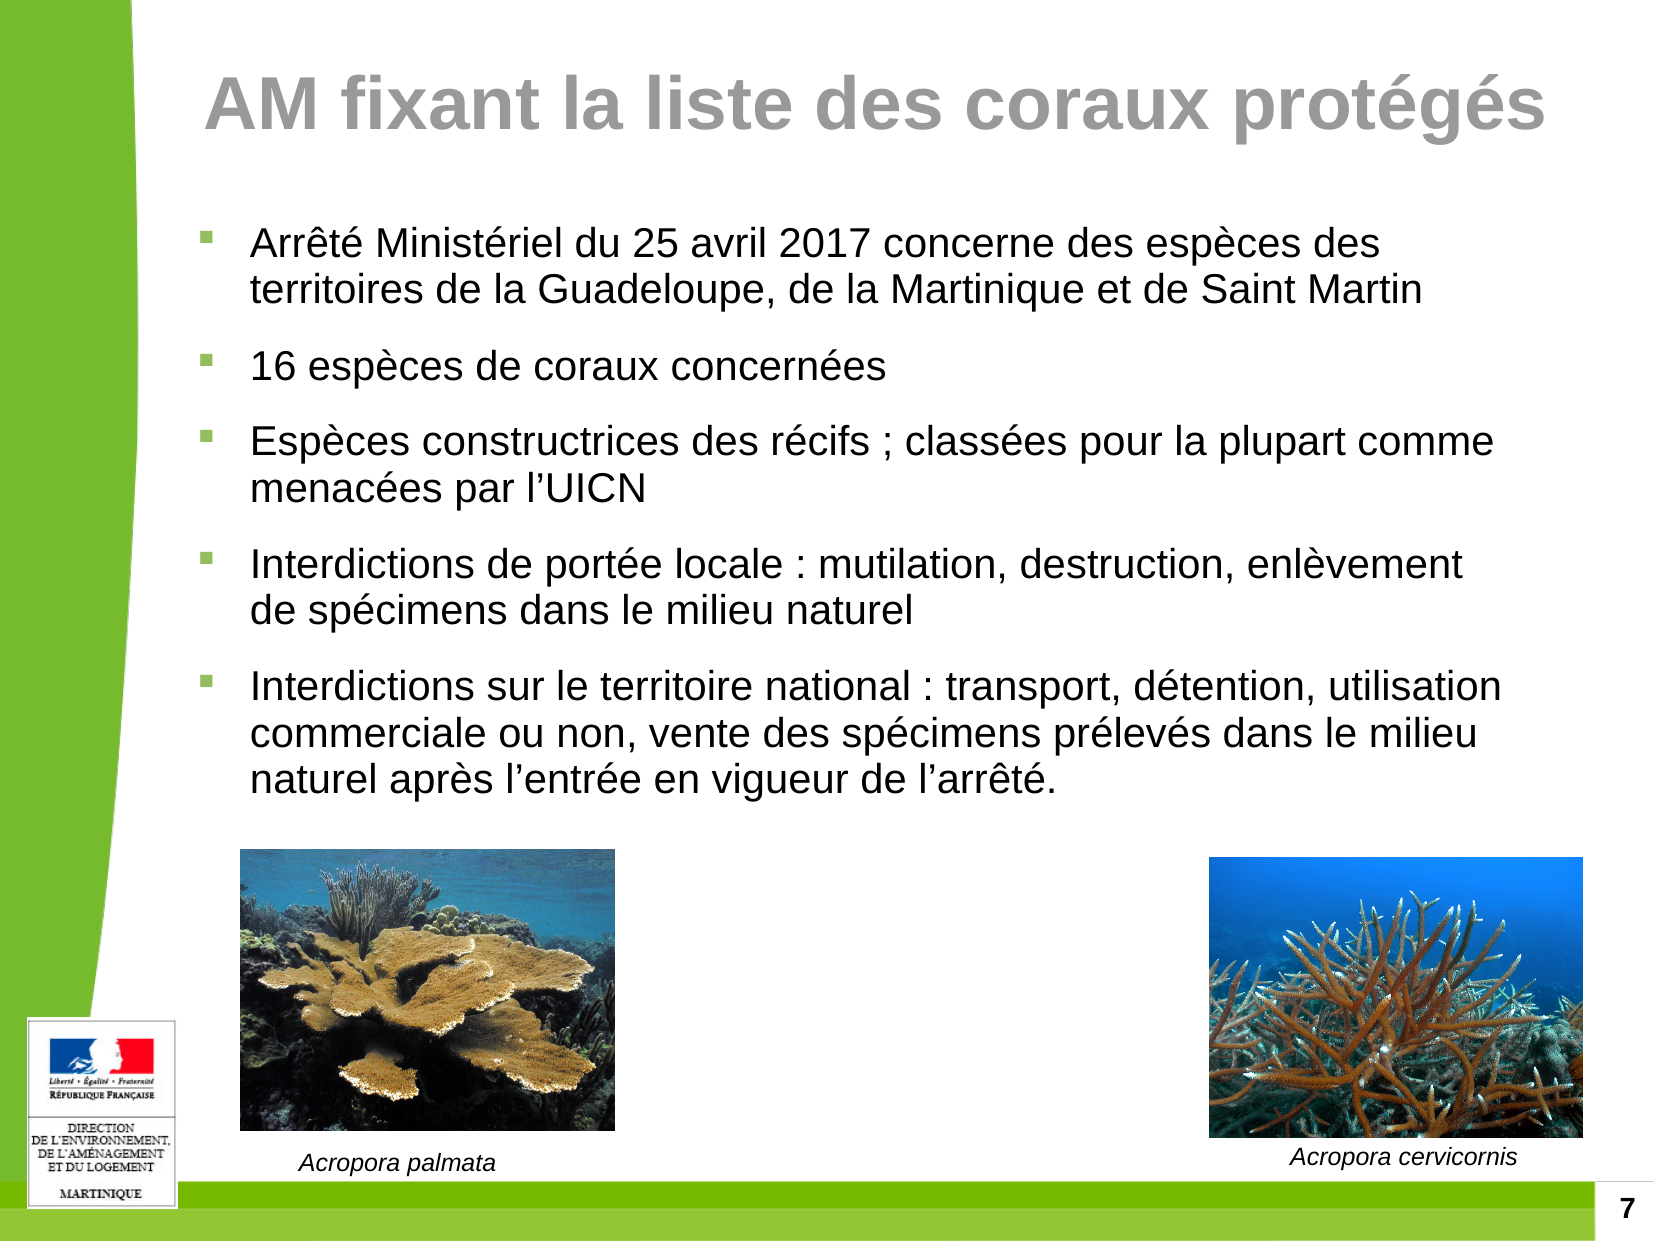

# AM fixant la liste des coraux protégés
Arrêté Ministériel du 25 avril 2017 concerne des espèces des territoires de la Guadeloupe, de la Martinique et de Saint Martin
16 espèces de coraux concernées
Espèces constructrices des récifs ; classées pour la plupart comme menacées par l’UICN
Interdictions de portée locale : mutilation, destruction, enlèvement de spécimens dans le milieu naturel
Interdictions sur le territoire national : transport, détention, utilisation commerciale ou non, vente des spécimens prélevés dans le milieu naturel après l’entrée en vigueur de l’arrêté.
Acropora cervicornis
Acropora palmata